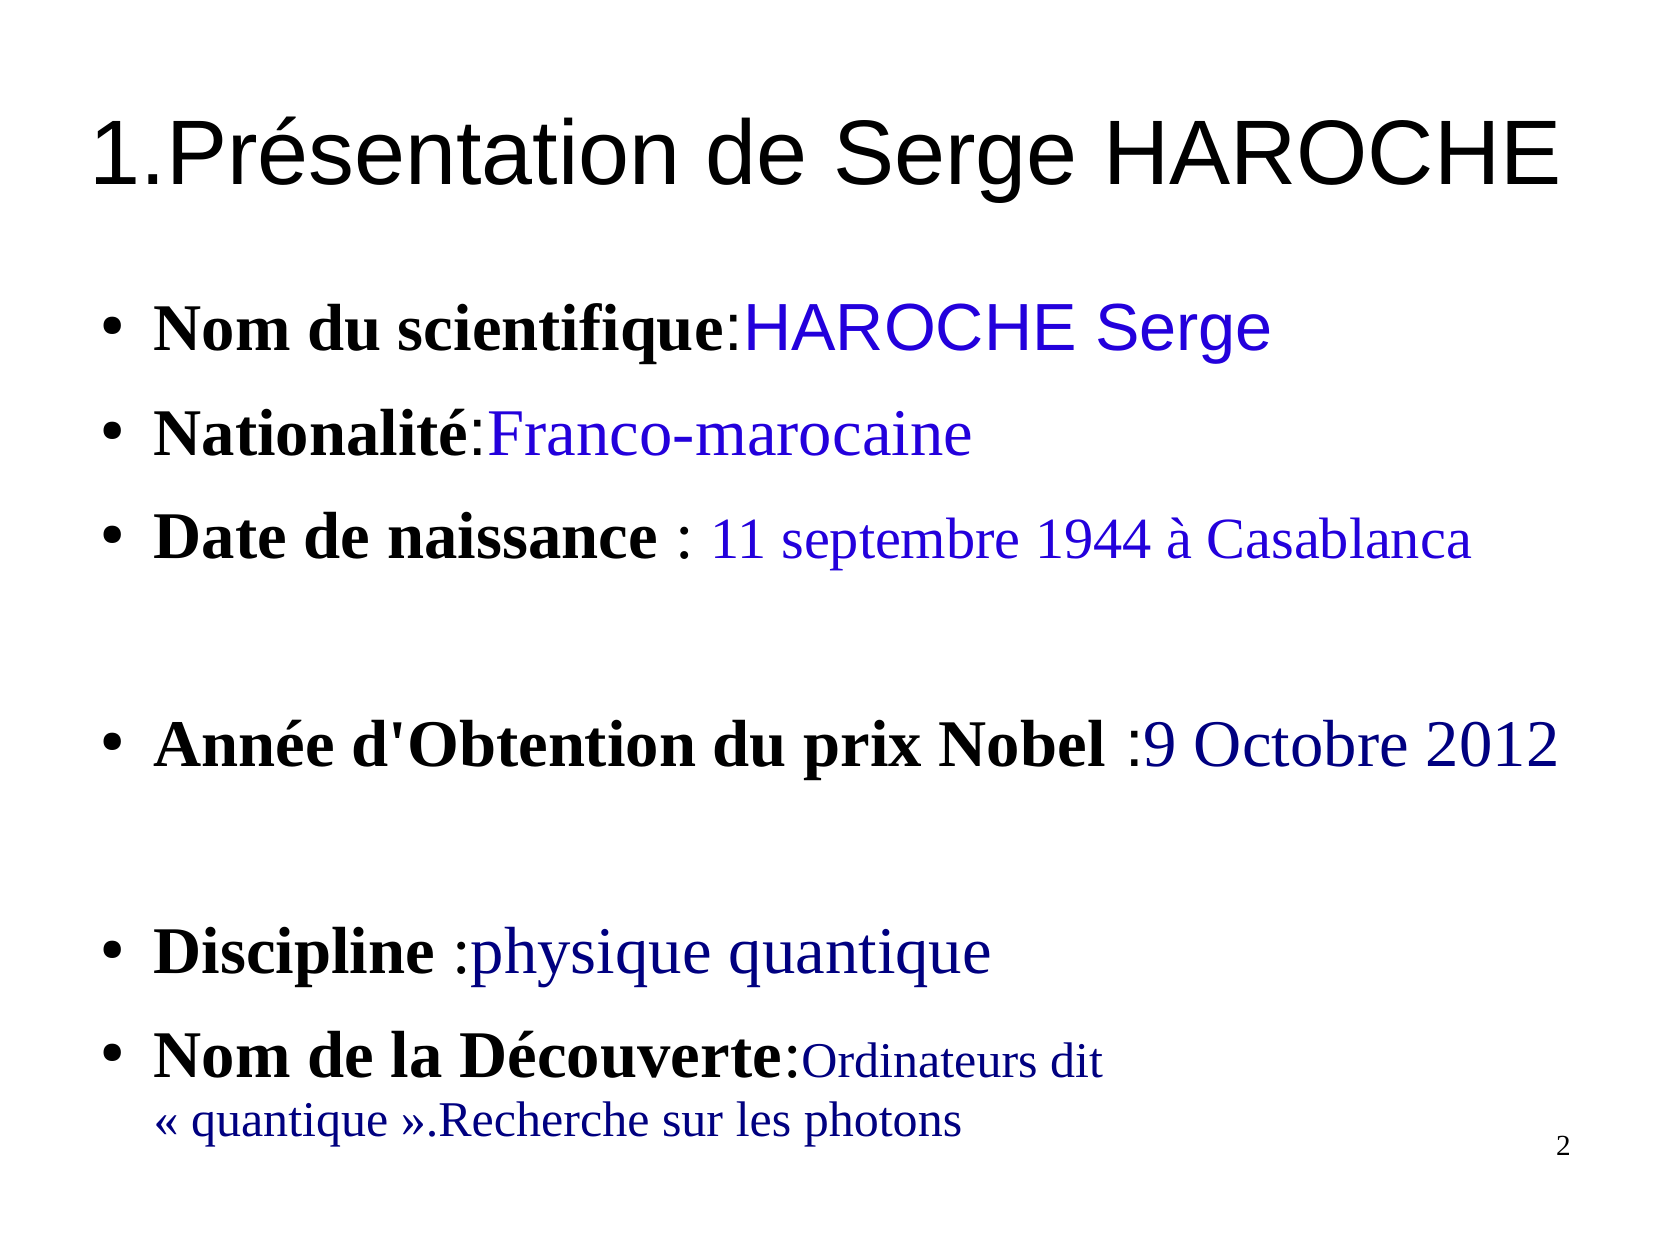

# 1.Présentation de Serge HAROCHE
Nom du scientifique:HAROCHE Serge
Nationalité:Franco-marocaine
Date de naissance : 11 septembre 1944 à Casablanca
Année d'Obtention du prix Nobel :9 Octobre 2012
Discipline :physique quantique
Nom de la Découverte:Ordinateurs dit « quantique ».Recherche sur les photons
2